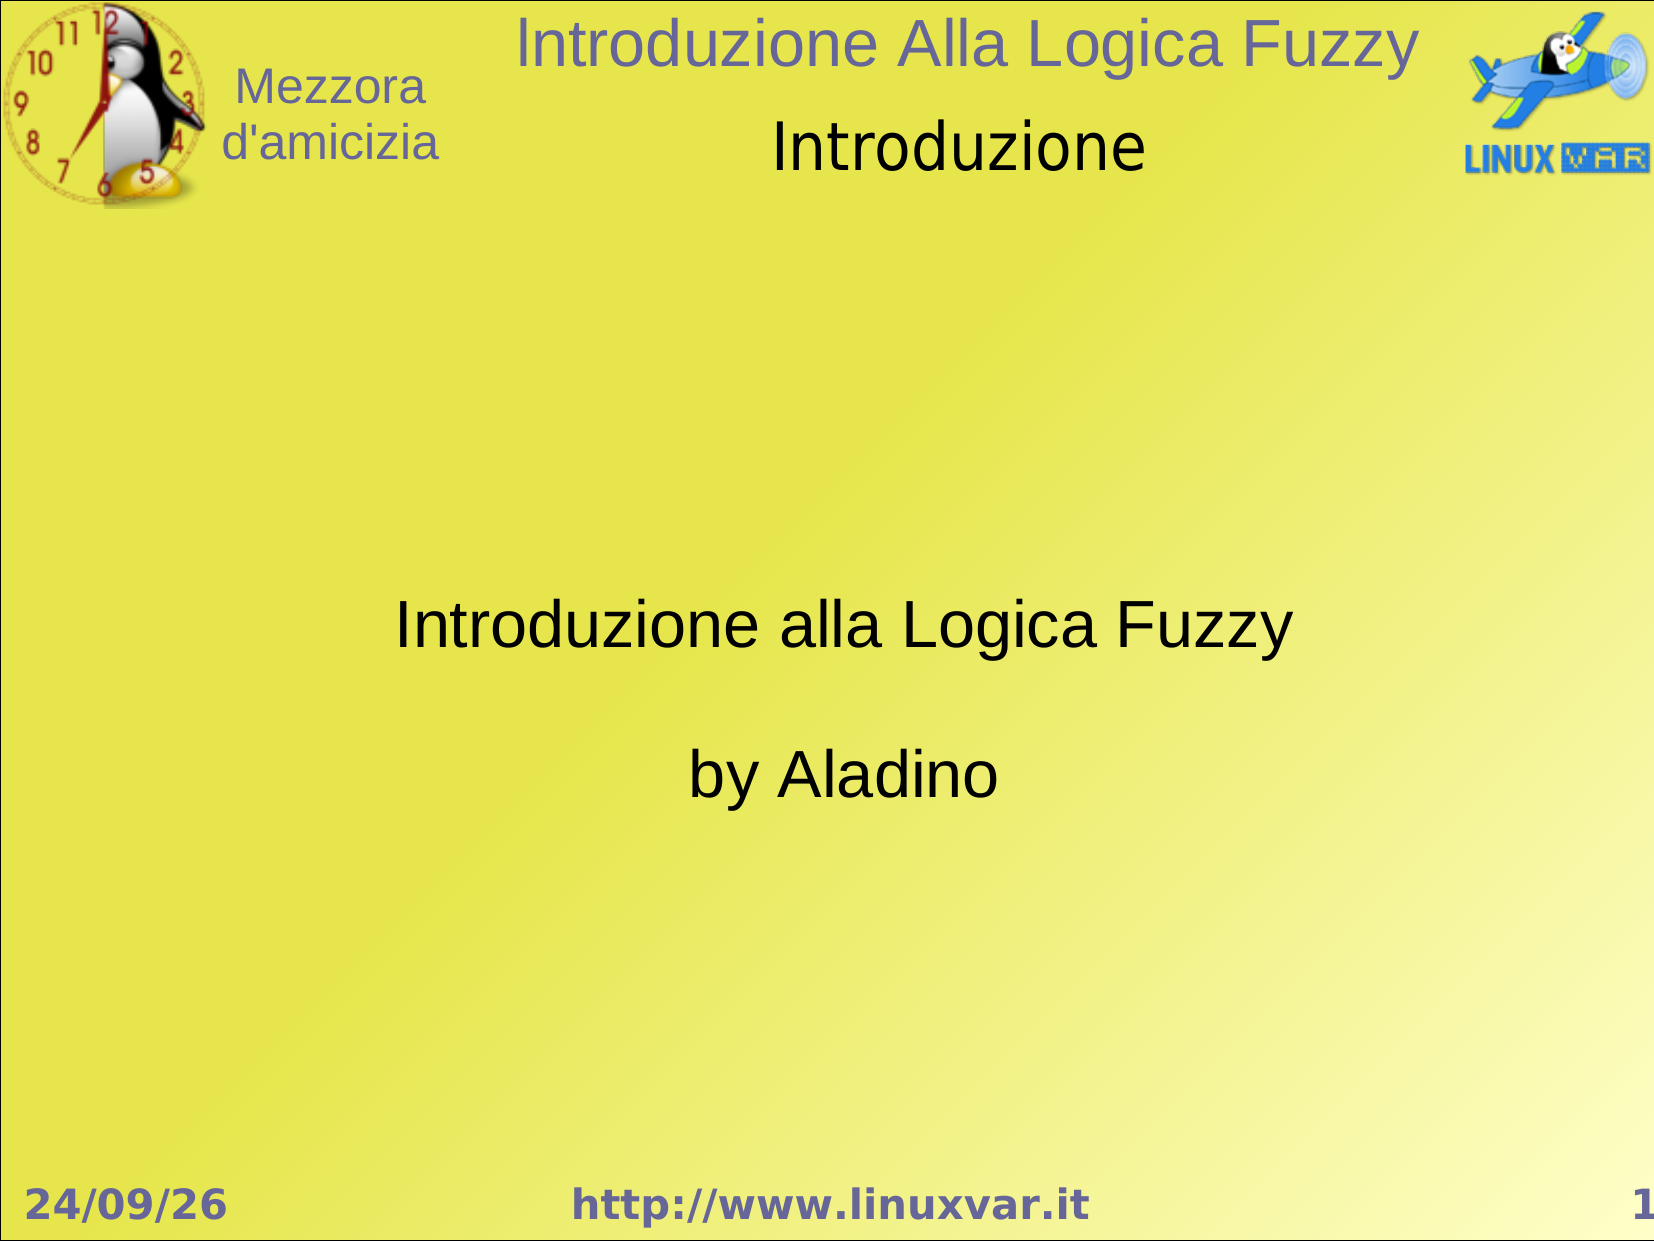

# Introduzione
Introduzione alla Logica Fuzzy
by Aladino
1